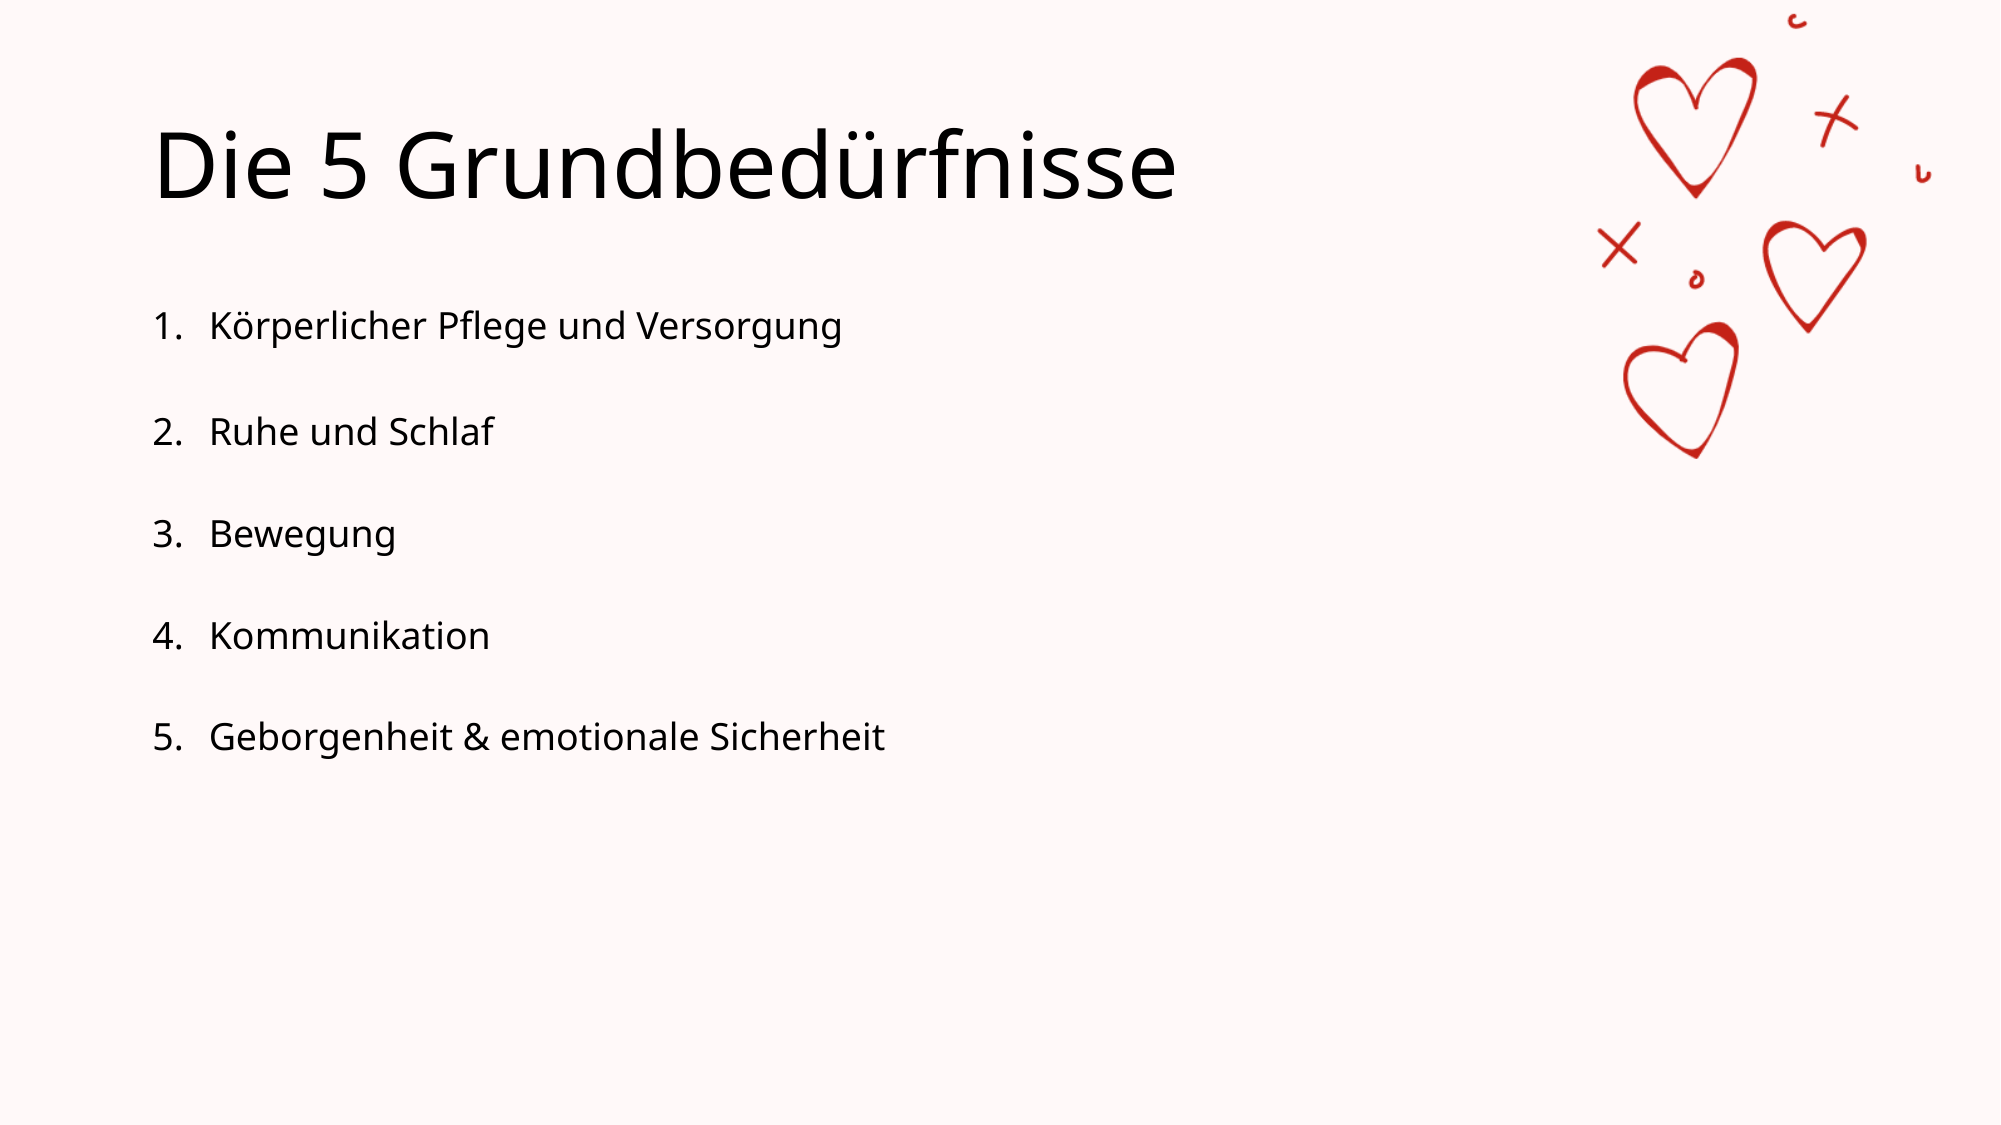

# Die 5 Grundbedürfnisse
Körperlicher Pflege und Versorgung
Ruhe und Schlaf
Bewegung
Kommunikation
Geborgenheit & emotionale Sicherheit